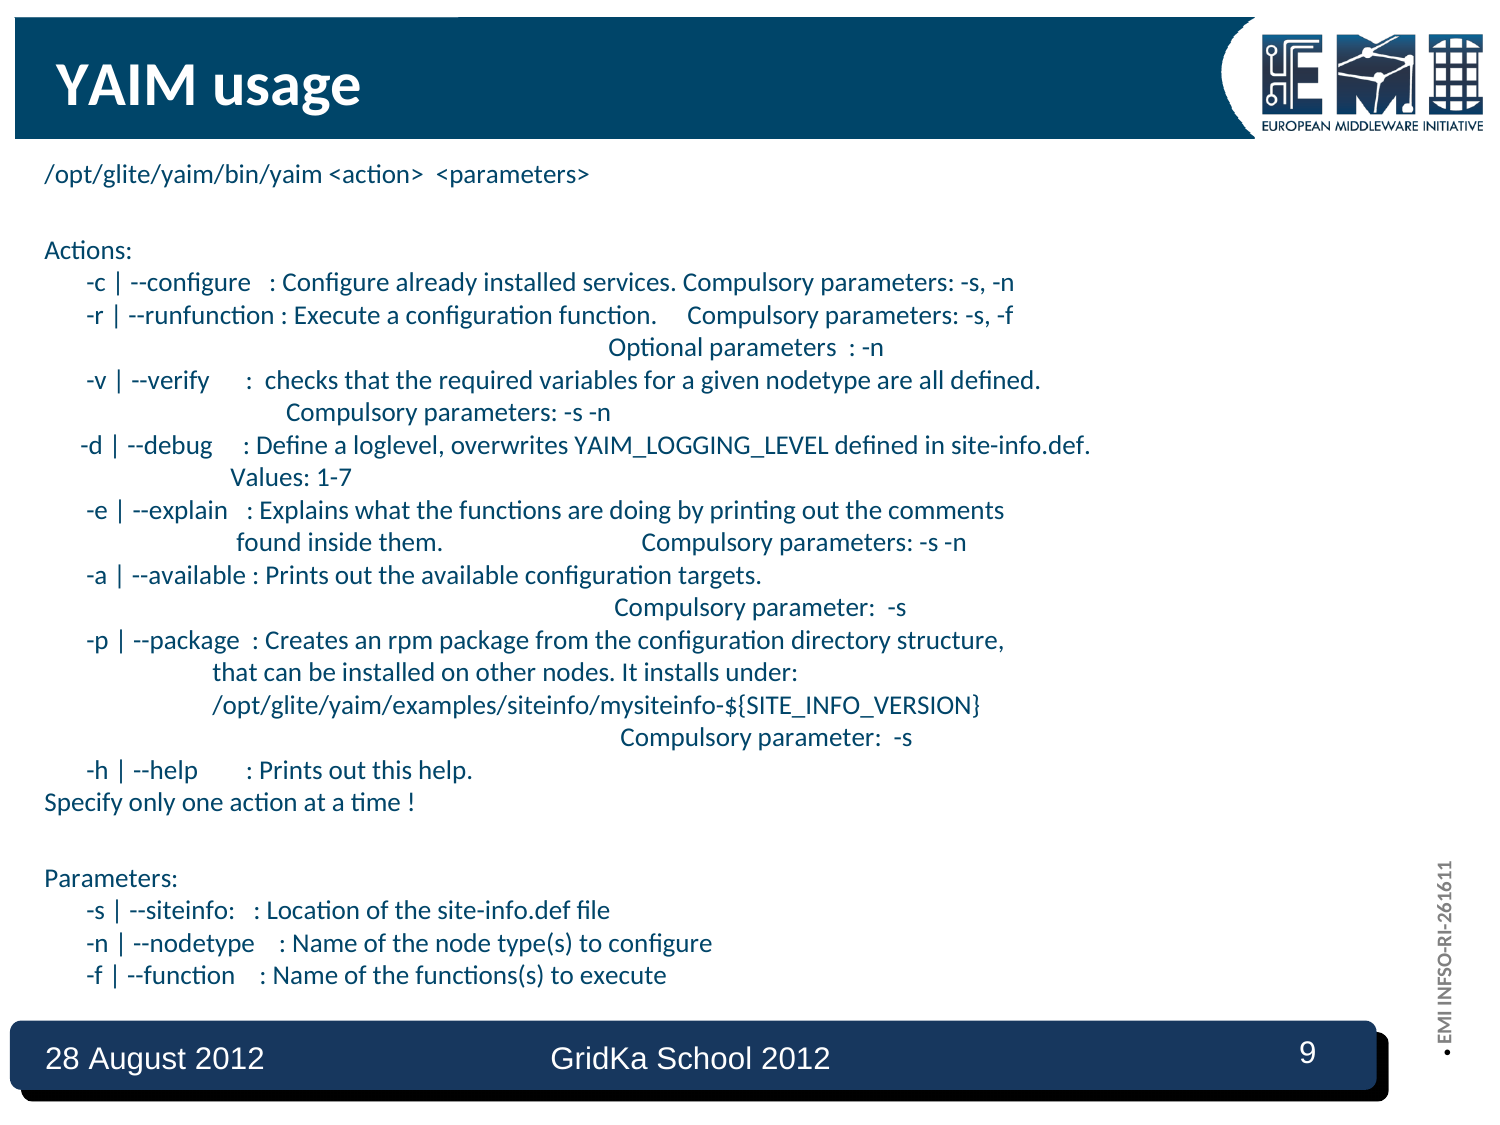

YAIM usage
/opt/glite/yaim/bin/yaim <action> <parameters>
Actions:
 -c | --configure : Configure already installed services. Compulsory parameters: -s, -n
 -r | --runfunction : Execute a configuration function. Compulsory parameters: -s, -f
 Optional parameters : -n
 -v | --verify : checks that the required variables for a given nodetype are all defined. Compulsory parameters: -s -n
 -d | --debug : Define a loglevel, overwrites YAIM_LOGGING_LEVEL defined in site-info.def.
 Values: 1-7
 -e | --explain : Explains what the functions are doing by printing out the comments
 found inside them. Compulsory parameters: -s -n
 -a | --available : Prints out the available configuration targets.
 Compulsory parameter: -s
 -p | --package : Creates an rpm package from the configuration directory structure,
 that can be installed on other nodes. It installs under:
 /opt/glite/yaim/examples/siteinfo/mysiteinfo-${SITE_INFO_VERSION}
 Compulsory parameter: -s
 -h | --help : Prints out this help.
Specify only one action at a time !
Parameters:
 -s | --siteinfo: : Location of the site-info.def file
 -n | --nodetype : Name of the node type(s) to configure
 -f | --function : Name of the functions(s) to execute